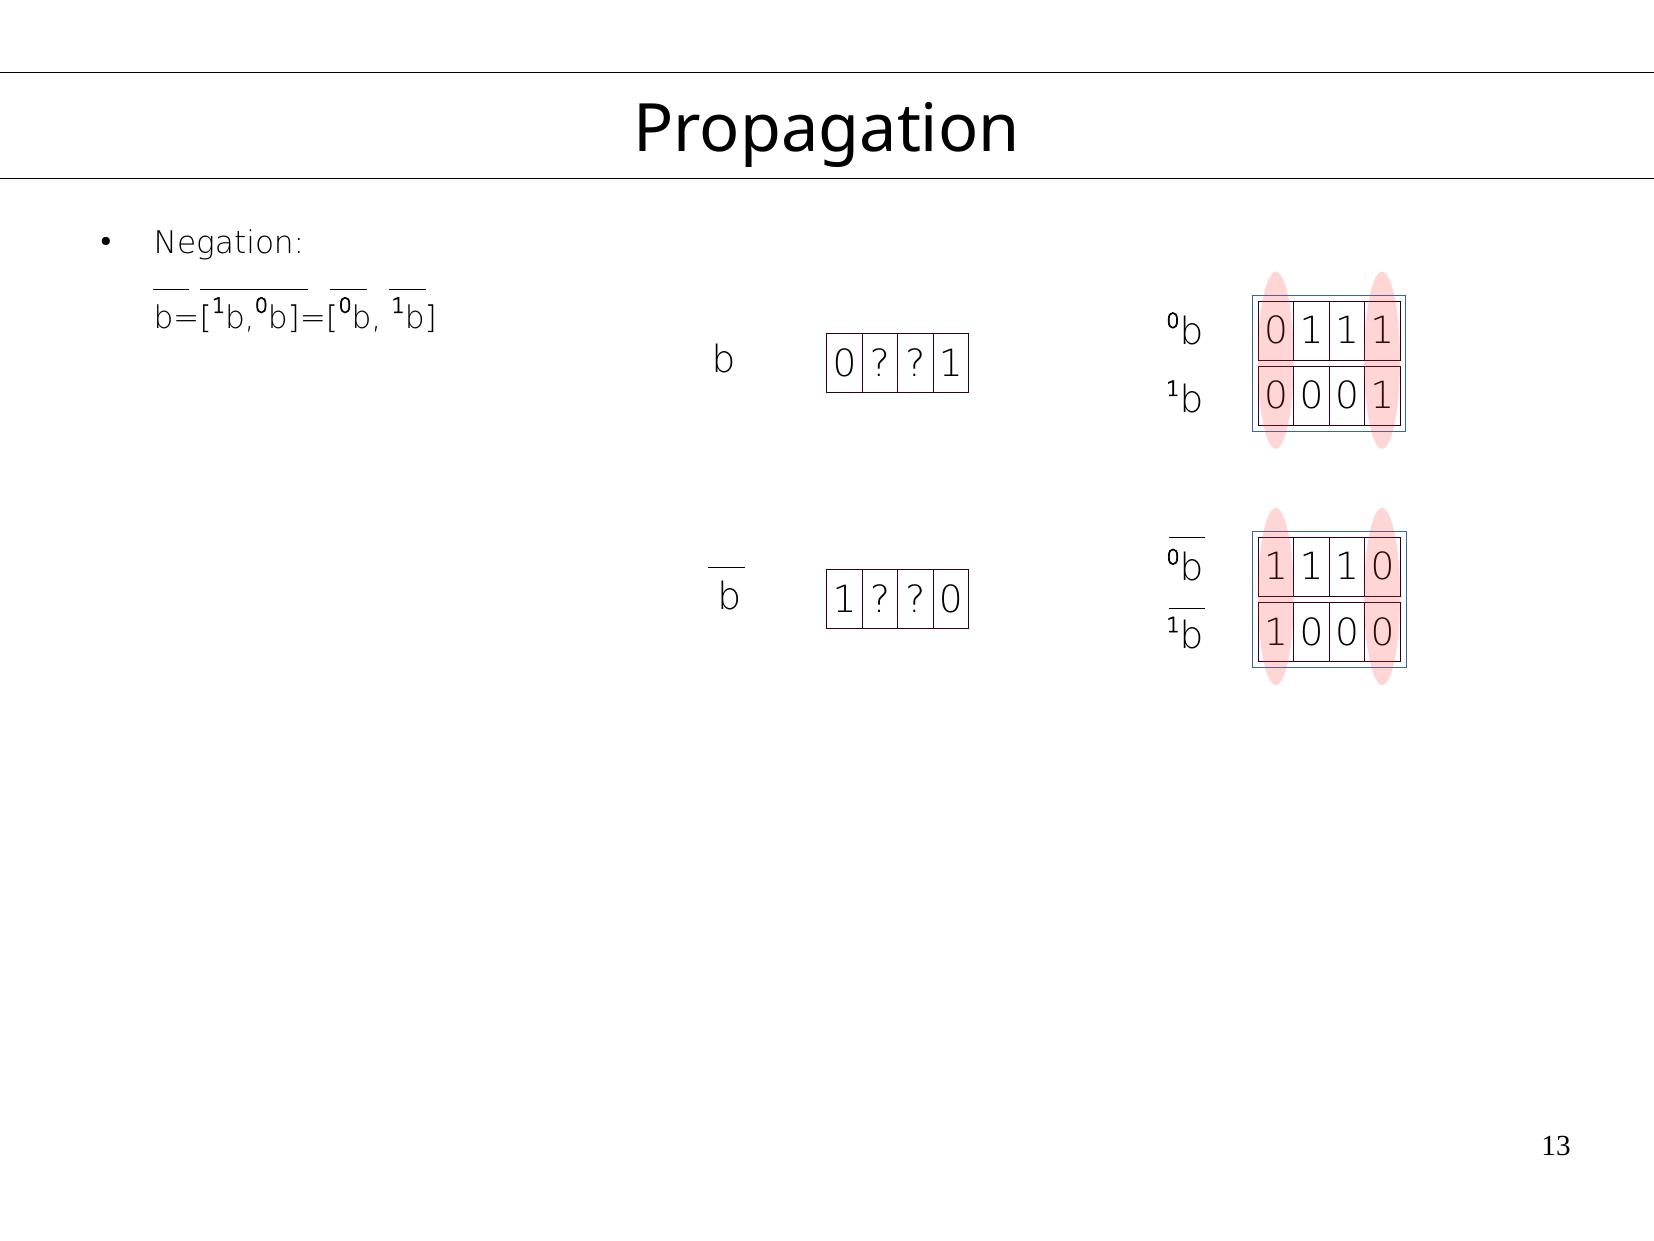

All we have to do is to negate the Zeroed and Oned vector and exchange them.
SIMPLE ENOUGH.
Propagation
# Negation:
b=[1b,0b]=[0b, 1b]
0b
0
1
1
1
b
0
?
?
1
0
0
0
1
1b
0b
1
1
1
0
b
1
?
?
0
1
0
0
0
1b
13